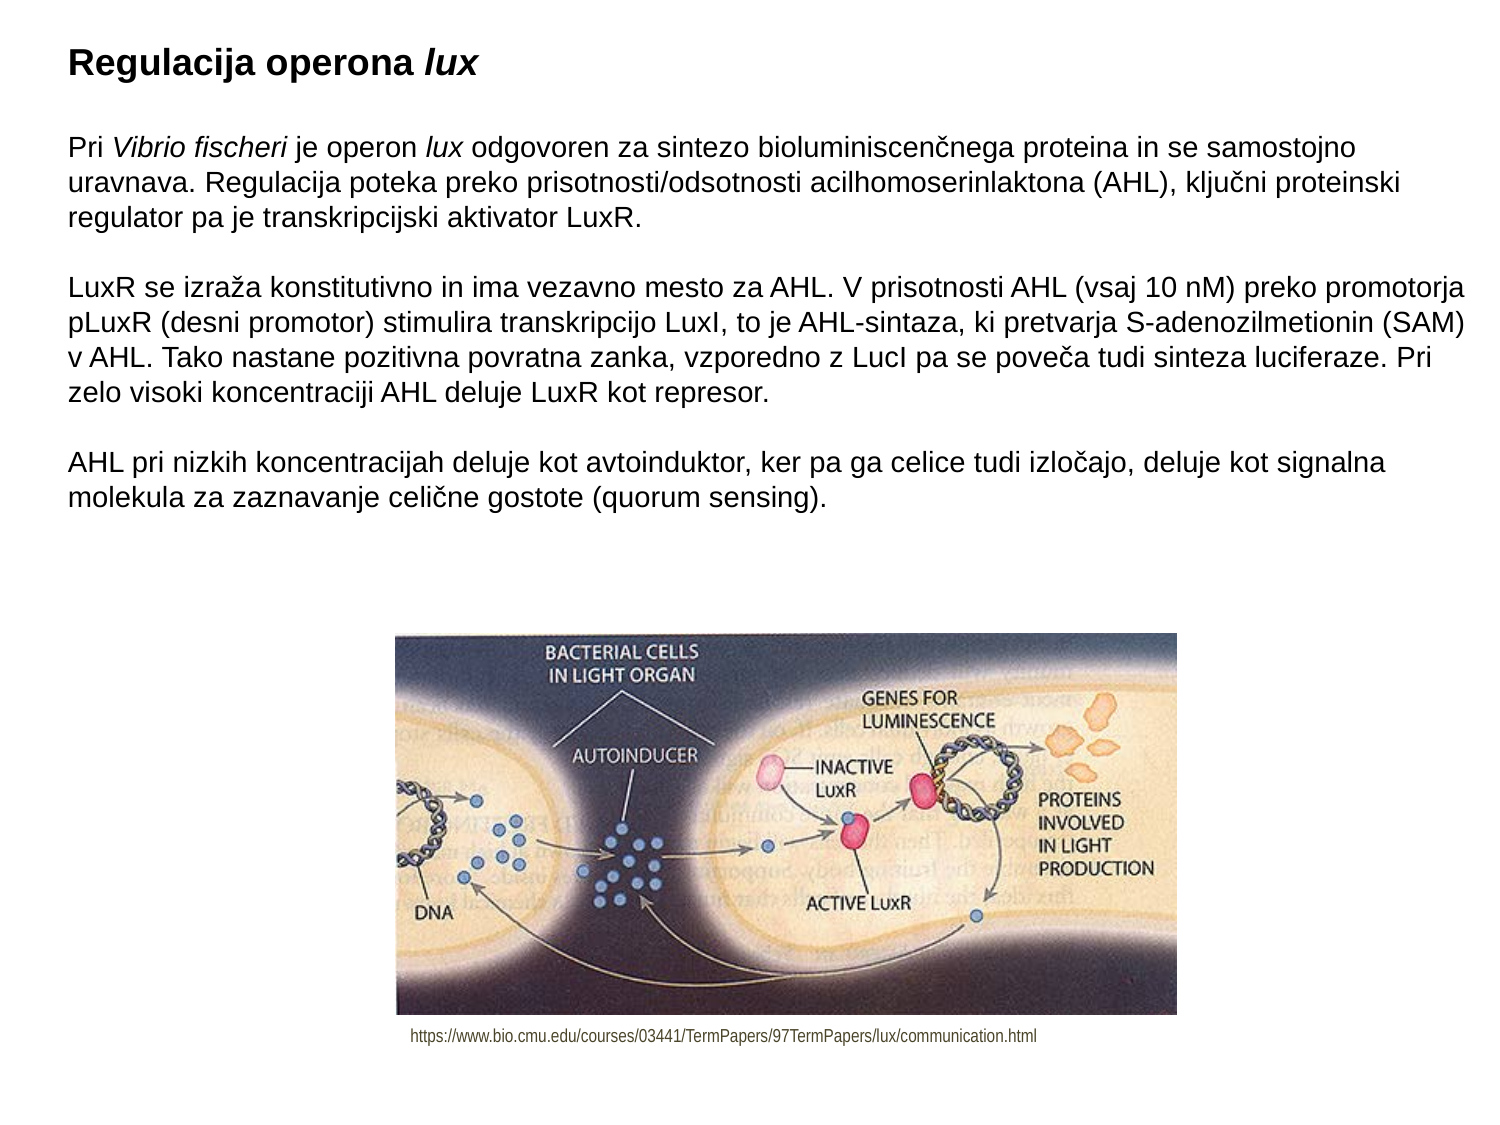

Regulacija operona lux
Pri Vibrio fischeri je operon lux odgovoren za sintezo bioluminiscenčnega proteina in se samostojno uravnava. Regulacija poteka preko prisotnosti/odsotnosti acilhomoserinlaktona (AHL), ključni proteinski regulator pa je transkripcijski aktivator LuxR.
LuxR se izraža konstitutivno in ima vezavno mesto za AHL. V prisotnosti AHL (vsaj 10 nM) preko promotorja pLuxR (desni promotor) stimulira transkripcijo LuxI, to je AHL-sintaza, ki pretvarja S-adenozilmetionin (SAM) v AHL. Tako nastane pozitivna povratna zanka, vzporedno z LucI pa se poveča tudi sinteza luciferaze. Pri zelo visoki koncentraciji AHL deluje LuxR kot represor.
AHL pri nizkih koncentracijah deluje kot avtoinduktor, ker pa ga celice tudi izločajo, deluje kot signalna molekula za zaznavanje celične gostote (quorum sensing).
https://www.bio.cmu.edu/courses/03441/TermPapers/97TermPapers/lux/communication.html